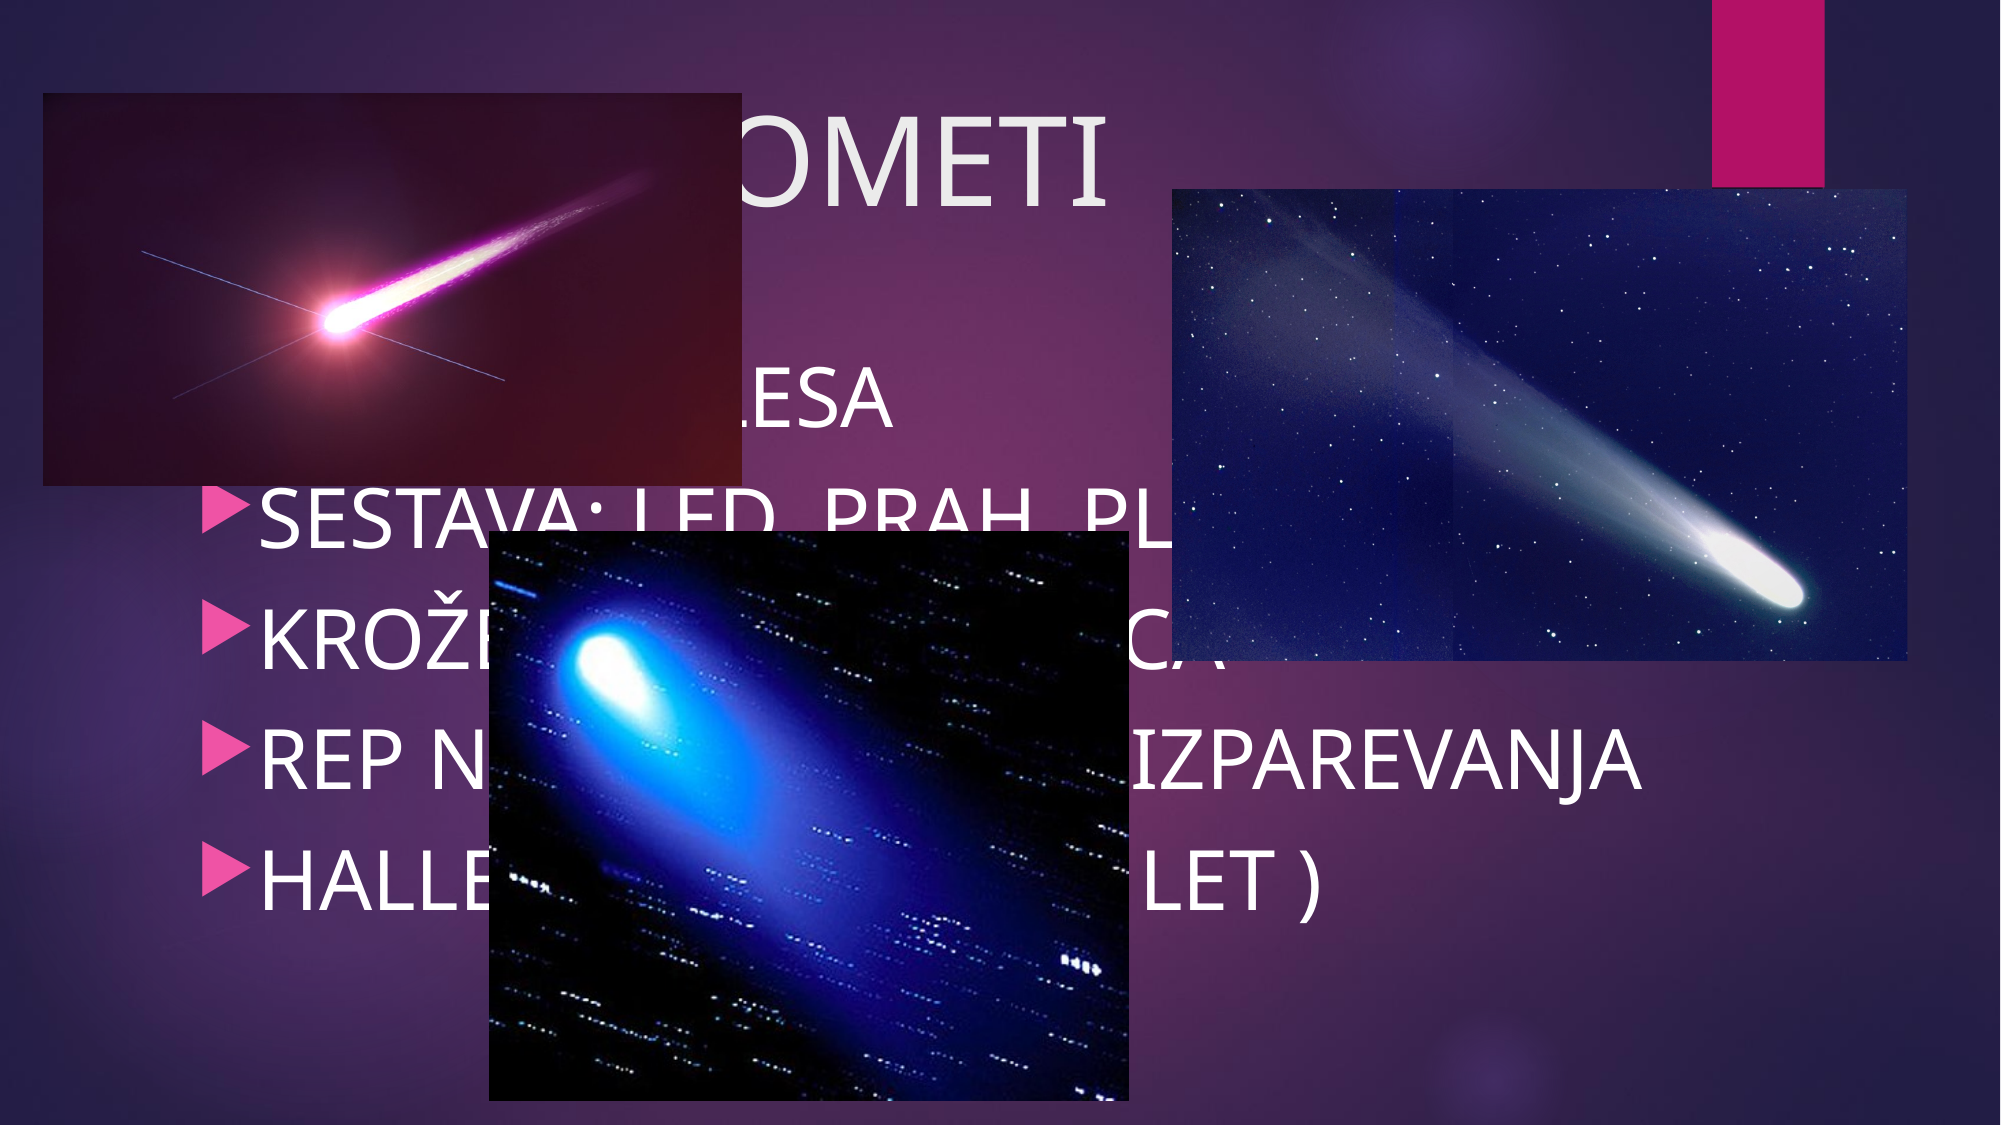

# KOMETI
MAJHNA TELESA
SESTAVA: LED, PRAH, PLIN
KROŽENJE OKOLI SONCA
REP NASTANE ZARADI IZPAREVANJA
HALLEYJEV KOMET (76 LET )